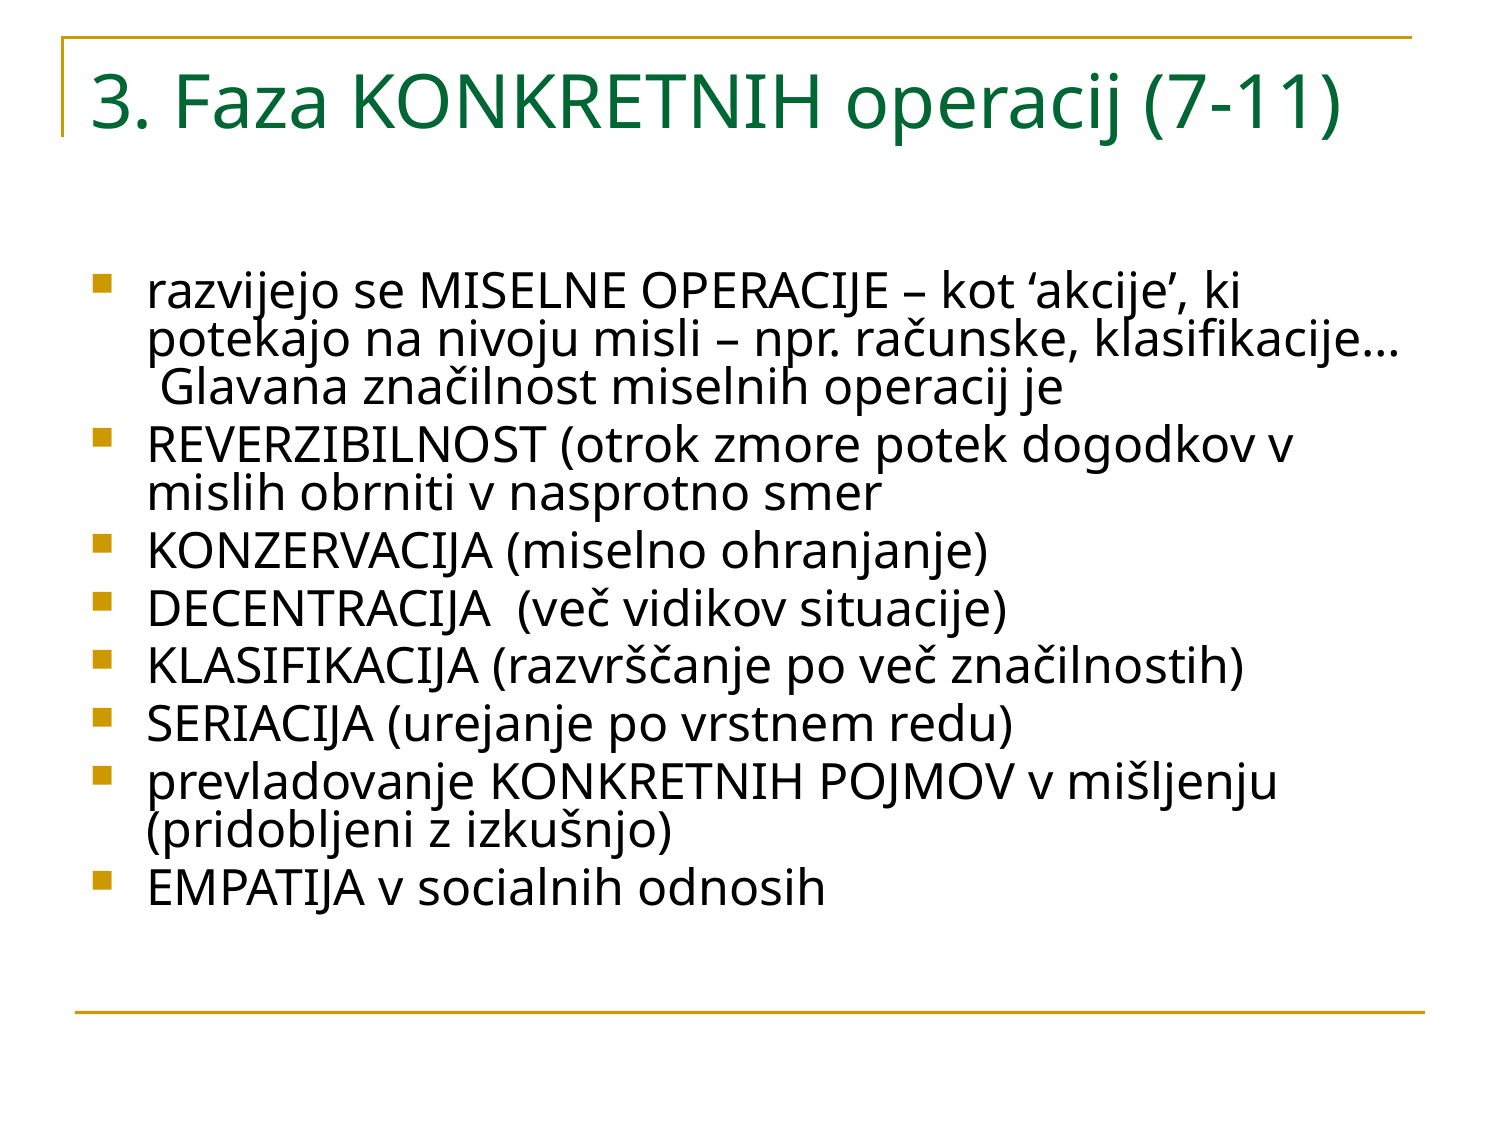

# 3. Faza KONKRETNIH operacij (7-11)
razvijejo se MISELNE OPERACIJE – kot ‘akcije’, ki potekajo na nivoju misli – npr. računske, klasifikacije… Glavana značilnost miselnih operacij je
REVERZIBILNOST (otrok zmore potek dogodkov v mislih obrniti v nasprotno smer
KONZERVACIJA (miselno ohranjanje)
DECENTRACIJA (več vidikov situacije)
KLASIFIKACIJA (razvrščanje po več značilnostih)
SERIACIJA (urejanje po vrstnem redu)
prevladovanje KONKRETNIH POJMOV v mišljenju (pridobljeni z izkušnjo)
EMPATIJA v socialnih odnosih